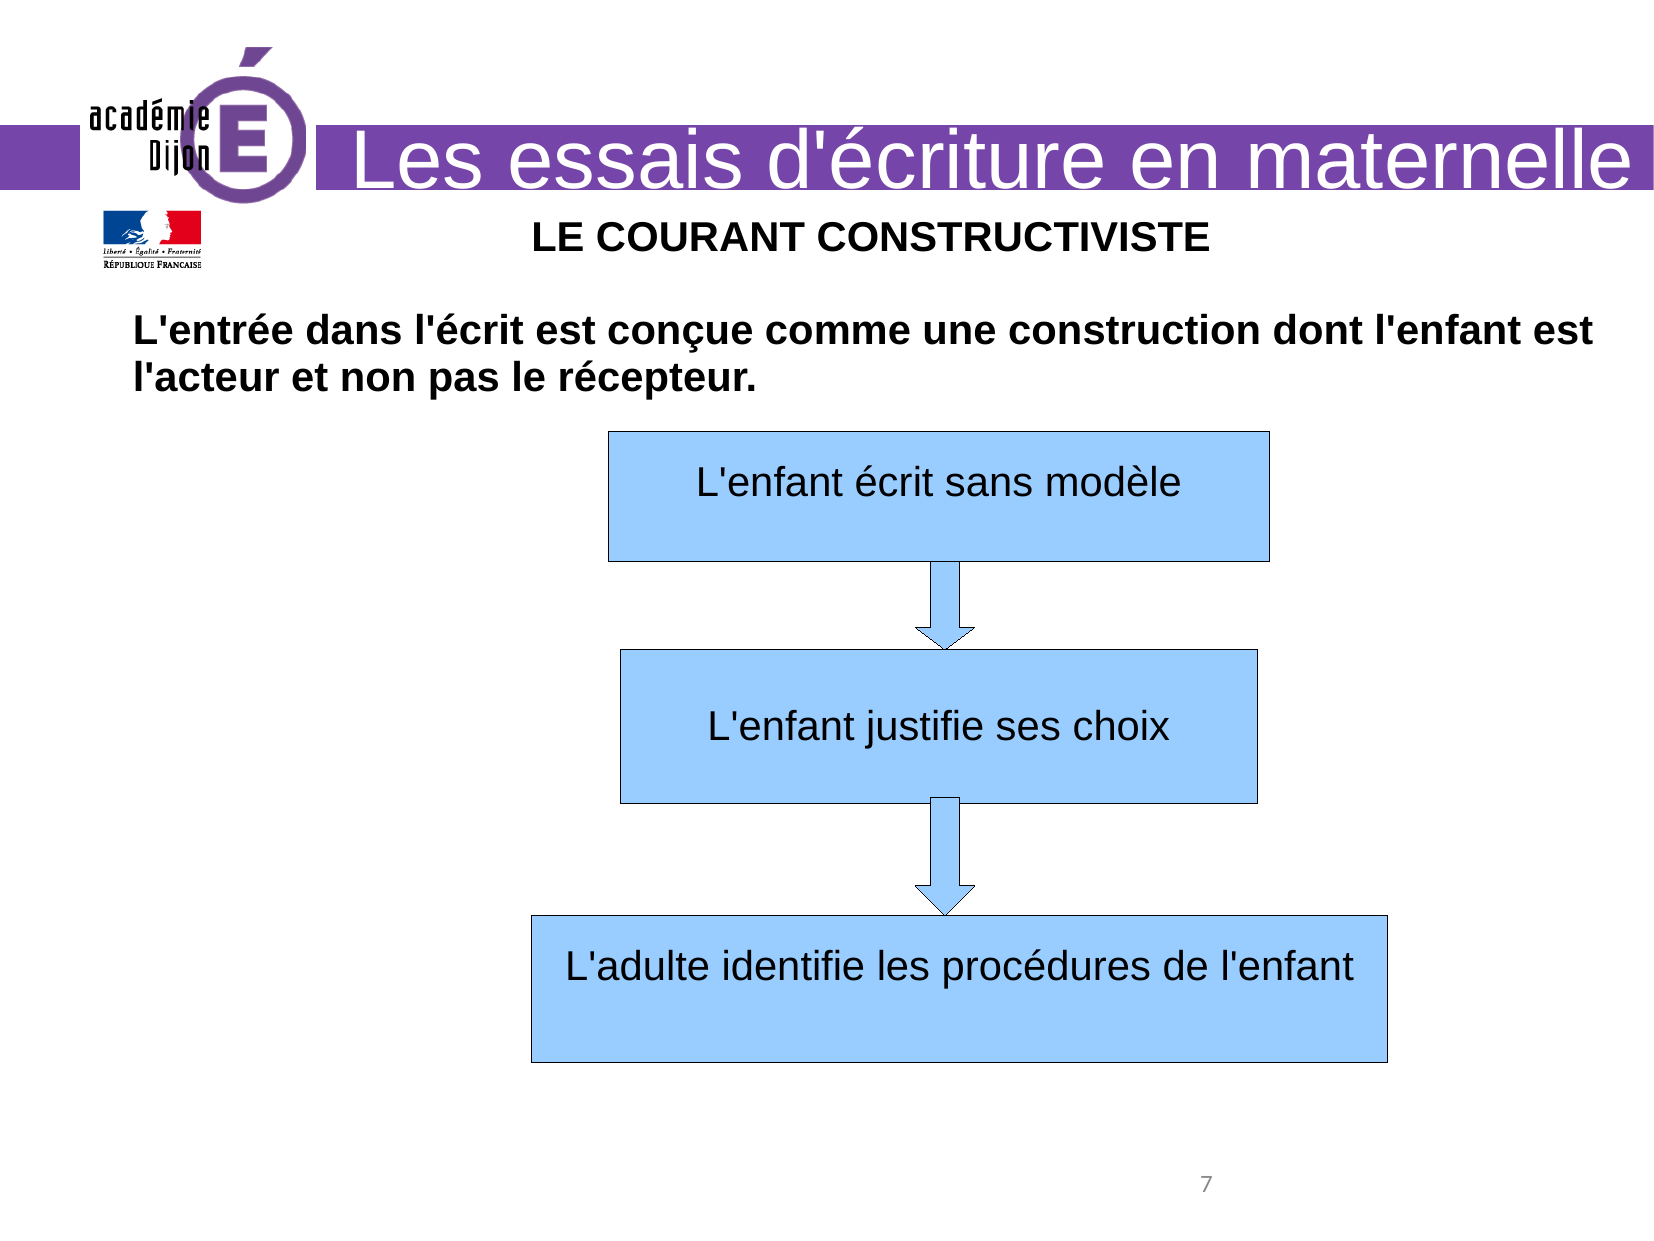

# Les essais d'écriture en maternelle
LE COURANT CONSTRUCTIVISTE
L'entrée dans l'écrit est conçue comme une construction dont l'enfant est l'acteur et non pas le récepteur.
L'enfant écrit sans modèle
L'enfant justifie ses choix
L'adulte identifie les procédures de l'enfant
7